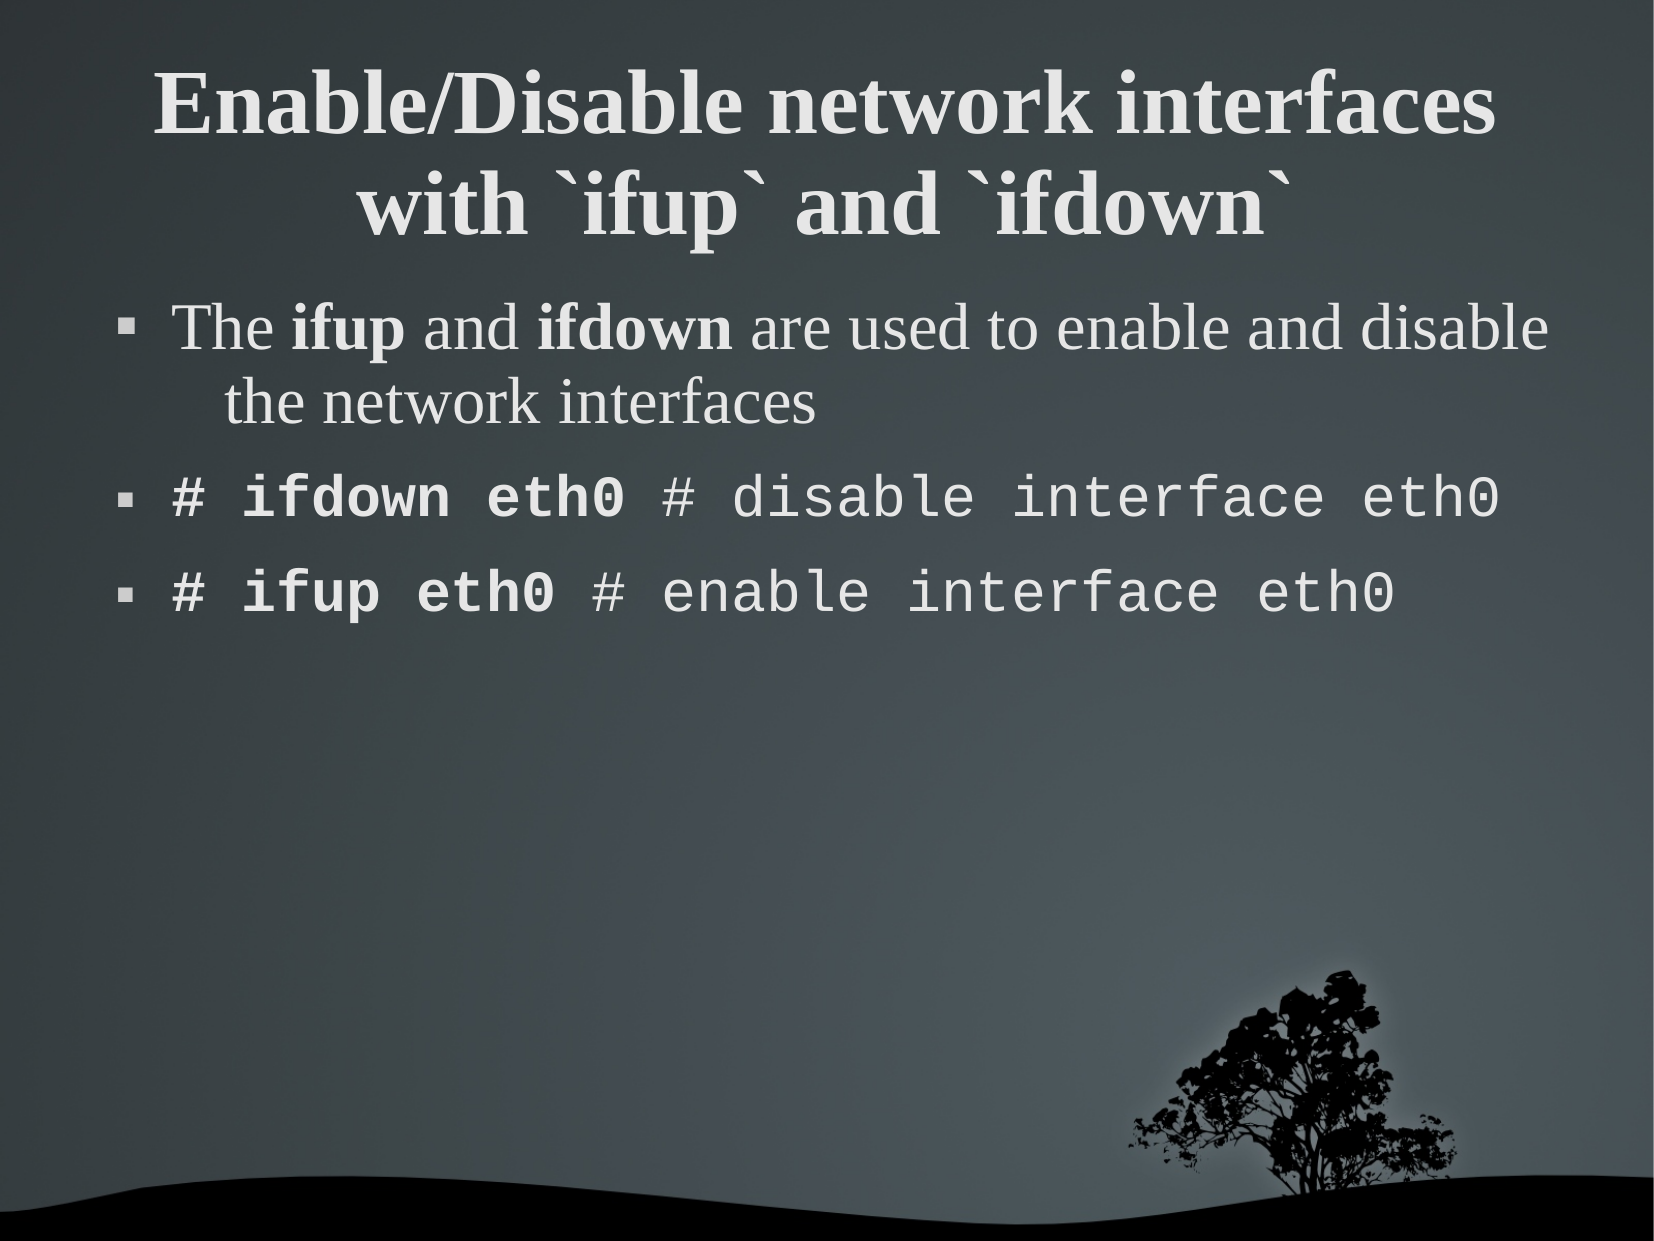

# Enable/Disable network interfaces with `ifup` and `ifdown`
The ifup and ifdown are used to enable and disable the network interfaces
# ifdown eth0 # disable interface eth0
# ifup eth0 # enable interface eth0